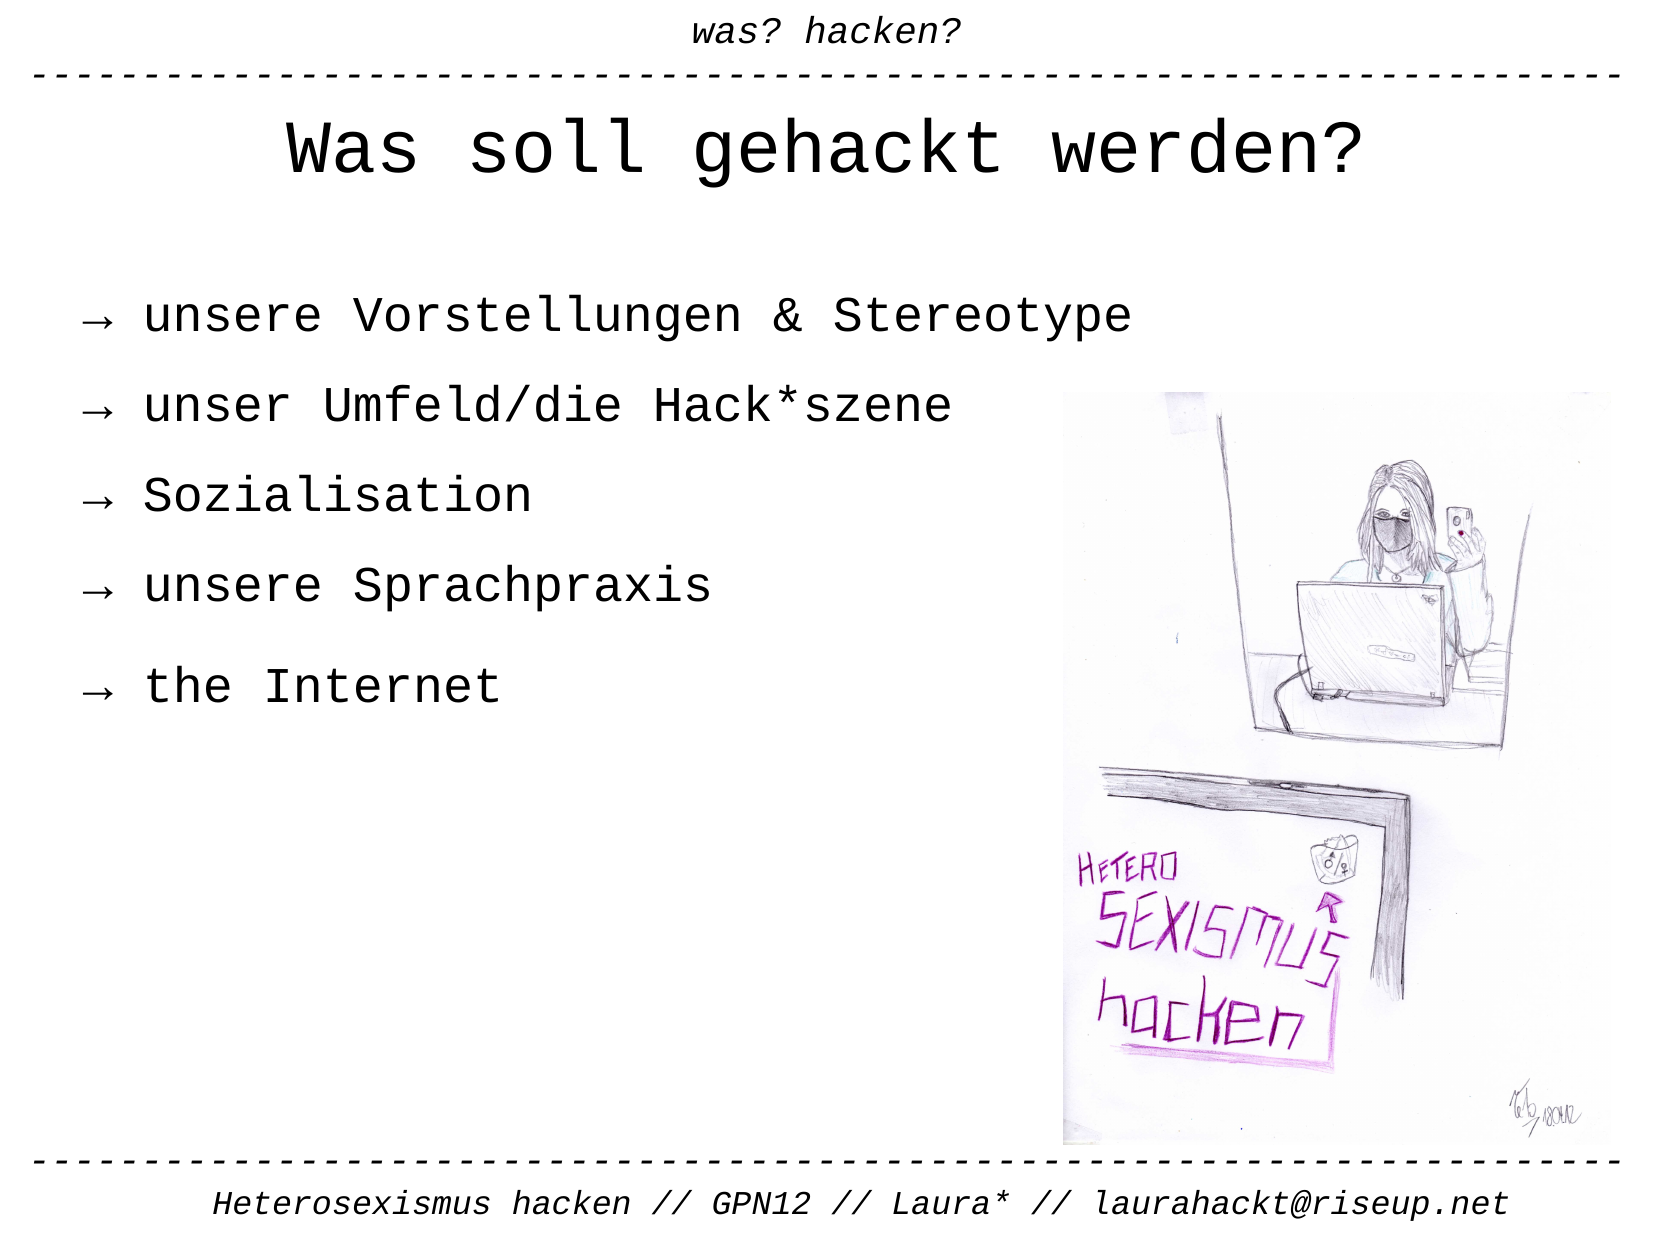

was? hacken?
-----------------------------------------------------------------------
# Was soll gehackt werden?
→ unsere Vorstellungen & Stereotype
→ unser Umfeld/die Hack*szene
→ Sozialisation
→ unsere Sprachpraxis
→ the Internet
-----------------------------------------------------------------------
Heterosexismus hacken // GPN12 // Laura* // laurahackt@riseup.net